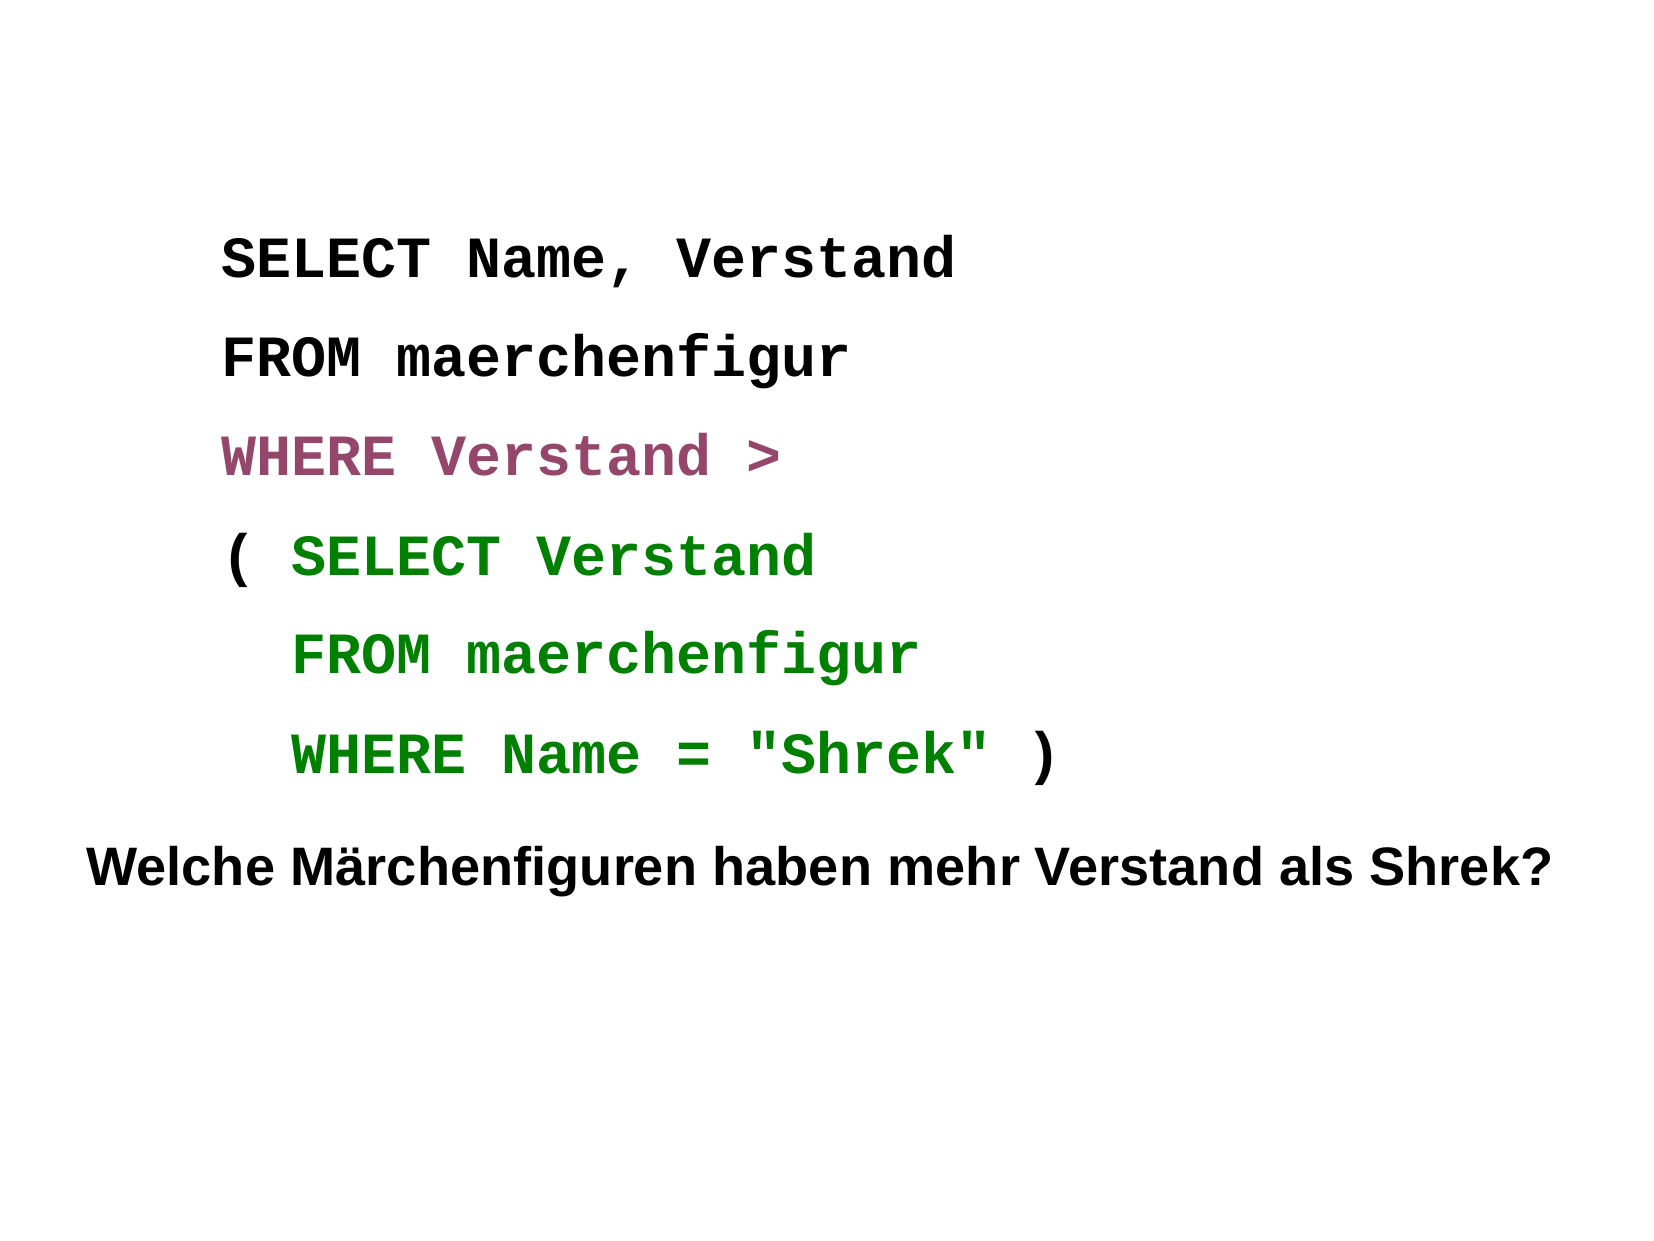

SELECT Name, Verstand
FROM maerchenfigur
WHERE Verstand >
( SELECT Verstand
 FROM maerchenfigur
 WHERE Name = "Shrek" )
# Welche Märchenfiguren haben mehr Verstand als Shrek?